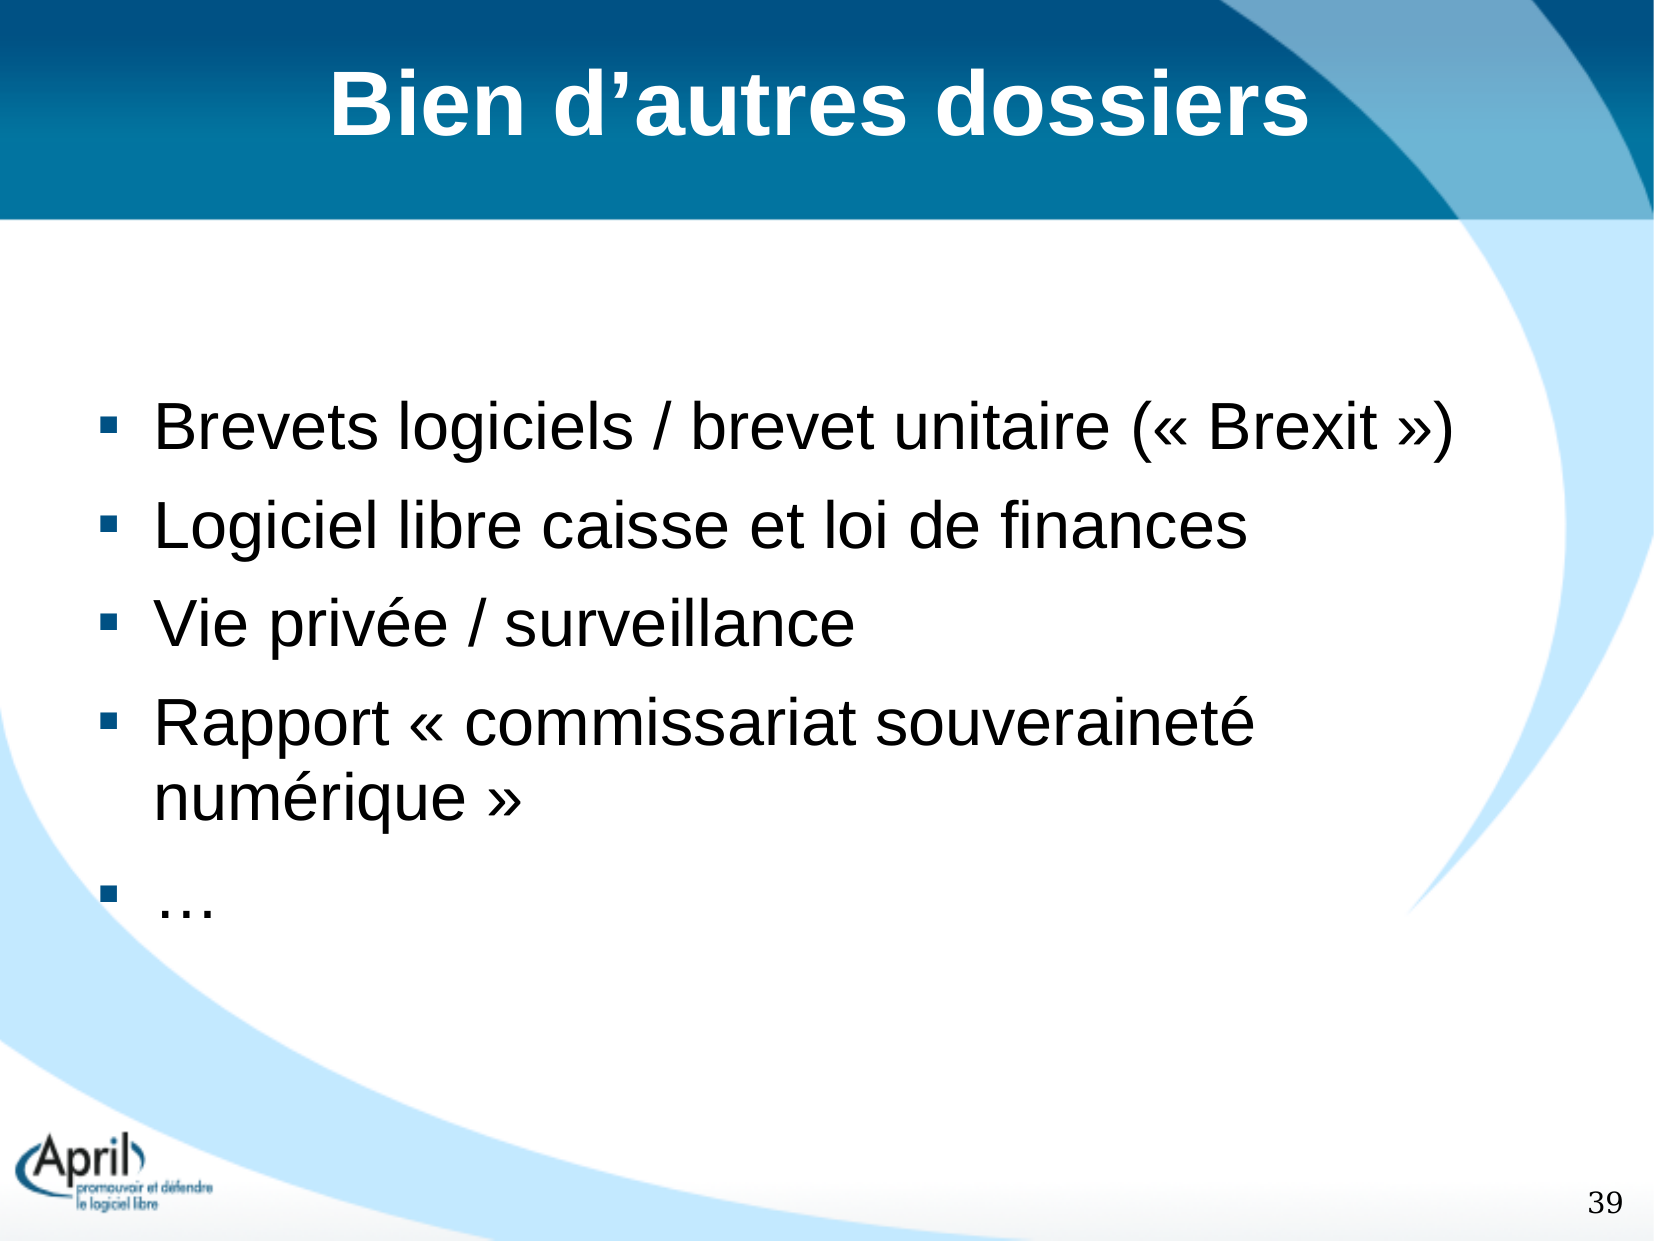

# Bien d’autres dossiers
Brevets logiciels / brevet unitaire (« Brexit »)
Logiciel libre caisse et loi de finances
Vie privée / surveillance
Rapport « commissariat souveraineté numérique »
…
39